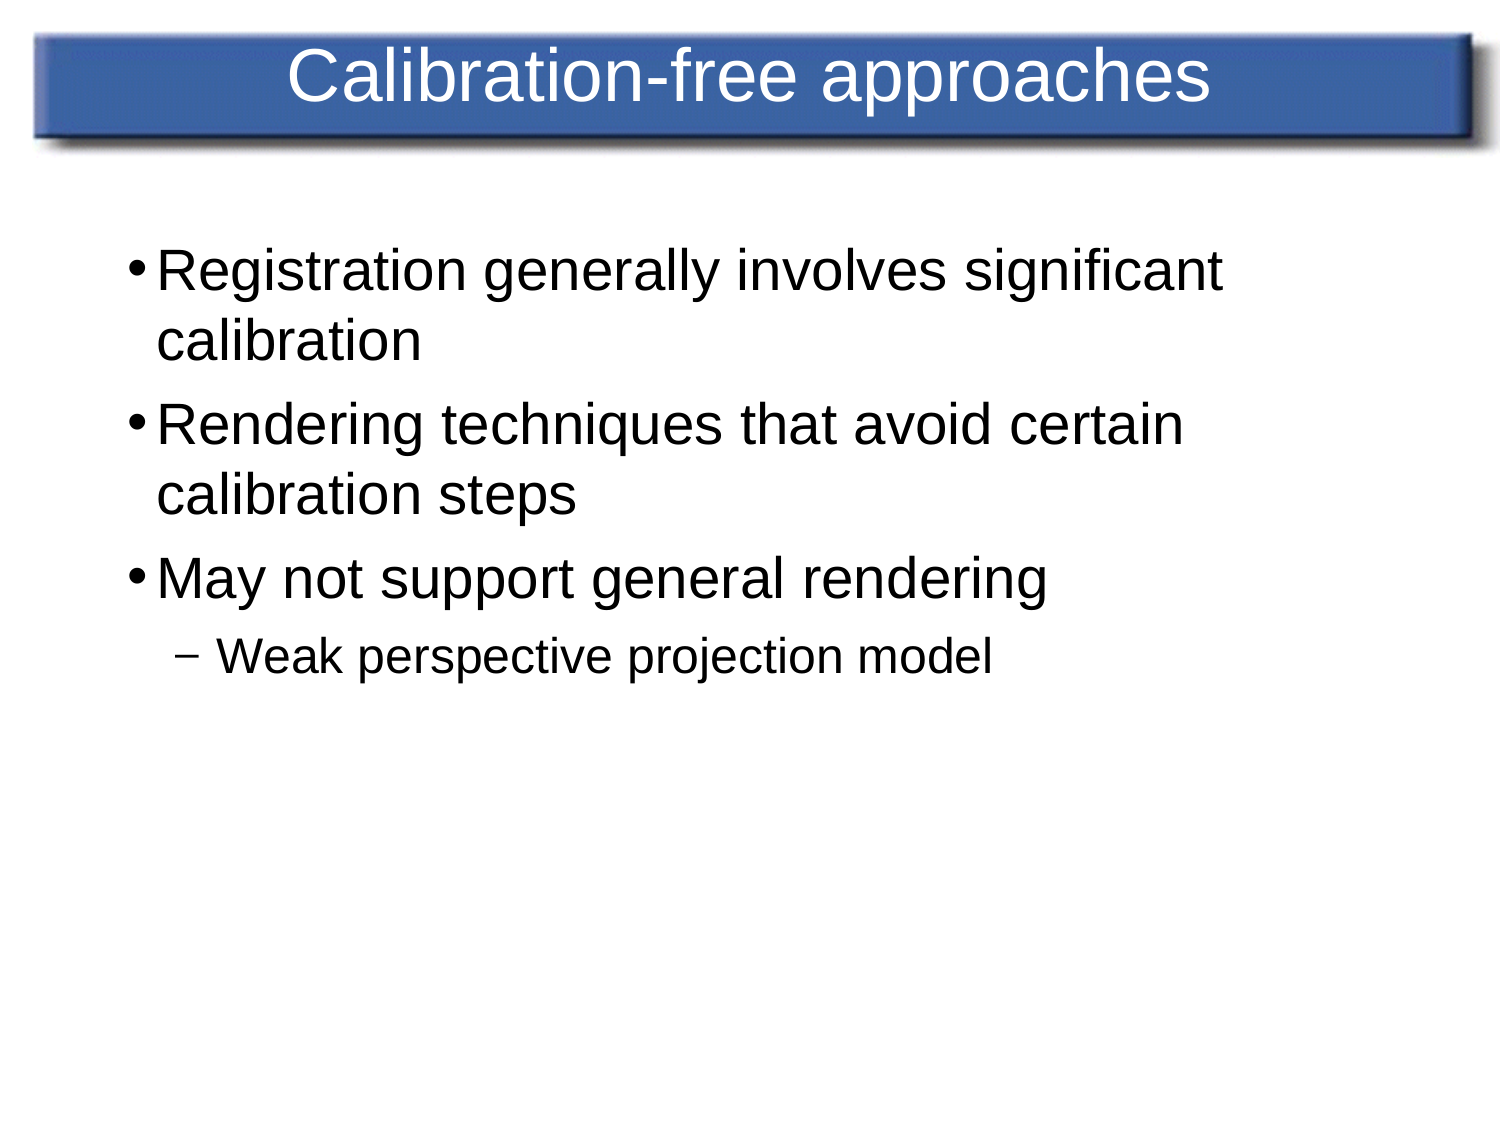

# Calibration-free approaches
Registration generally involves significant calibration
Rendering techniques that avoid certain calibration steps
May not support general rendering
 Weak perspective projection model